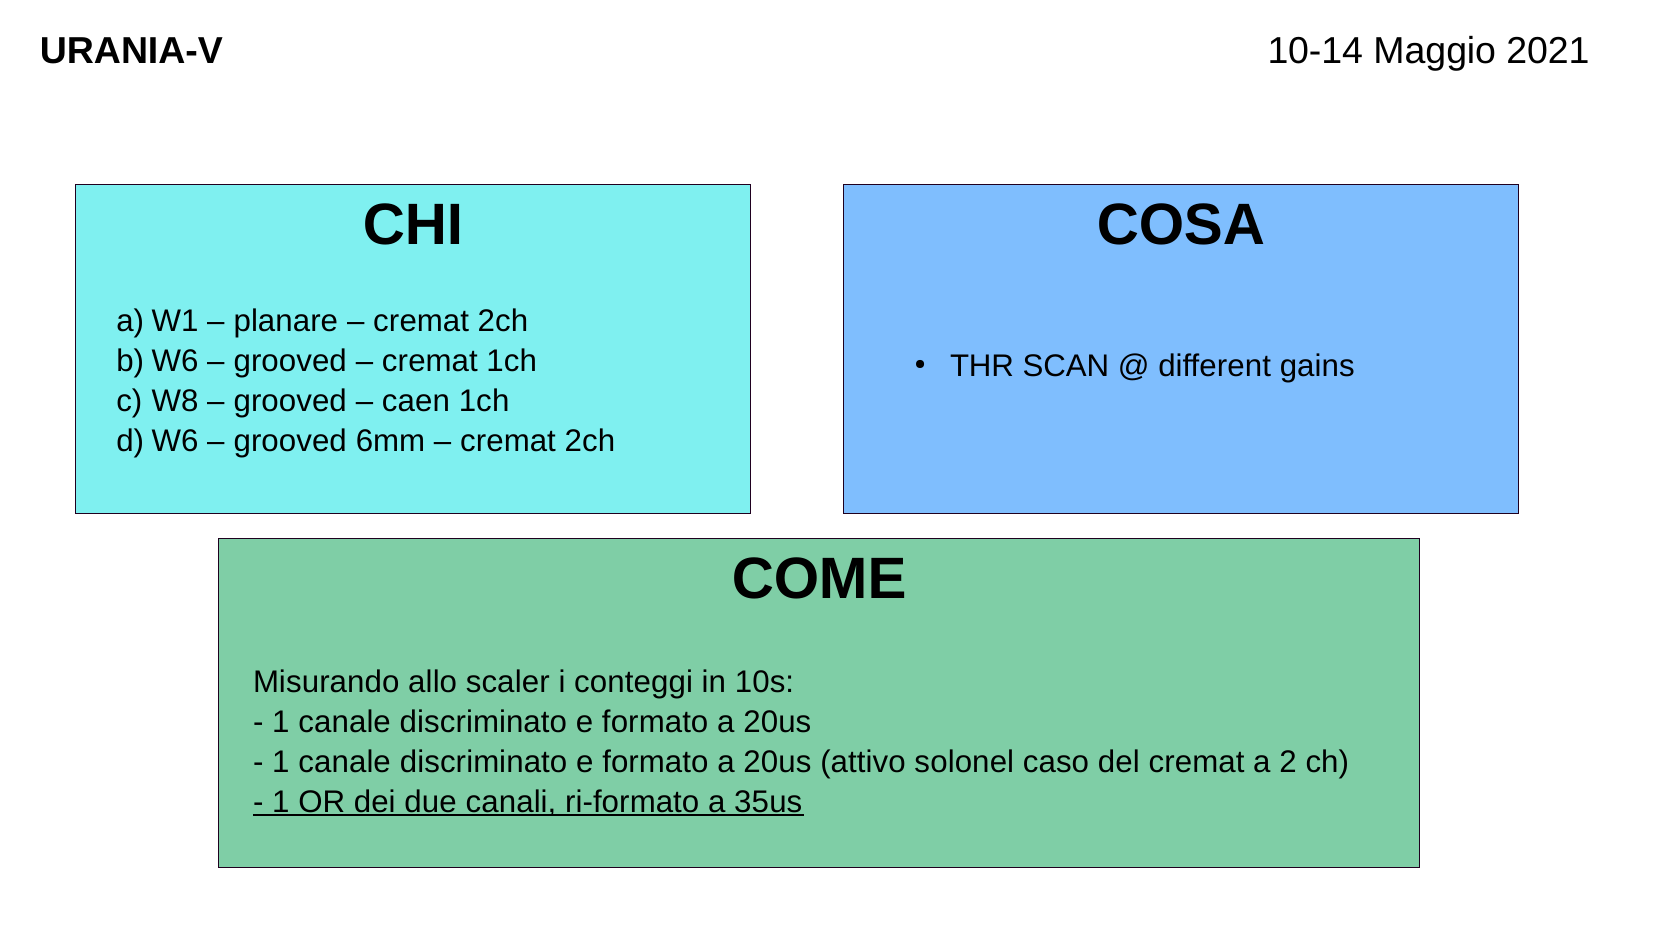

URANIA-V
10-14 Maggio 2021
CHI
COSA
W1 – planare – cremat 2ch
W6 – grooved – cremat 1ch
W8 – grooved – caen 1ch
W6 – grooved 6mm – cremat 2ch
THR SCAN @ different gains
COME
Misurando allo scaler i conteggi in 10s:
- 1 canale discriminato e formato a 20us
- 1 canale discriminato e formato a 20us (attivo solonel caso del cremat a 2 ch)
- 1 OR dei due canali, ri-formato a 35us